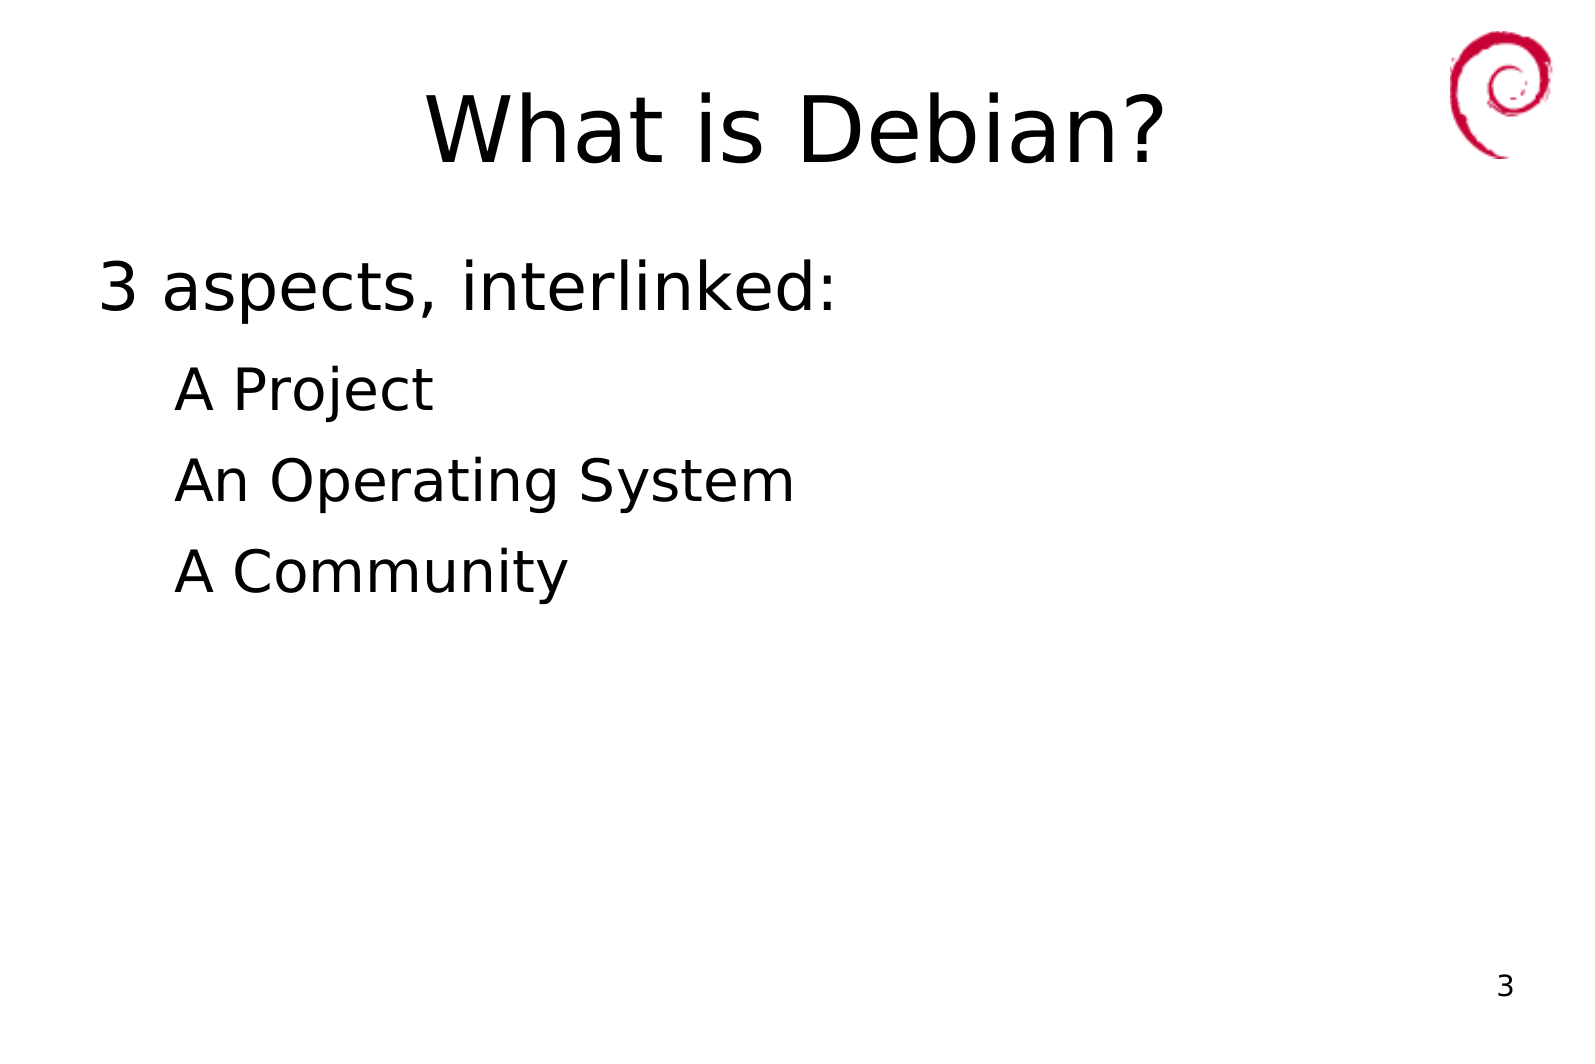

# What is Debian?
3 aspects, interlinked:
A Project
An Operating System
A Community
3